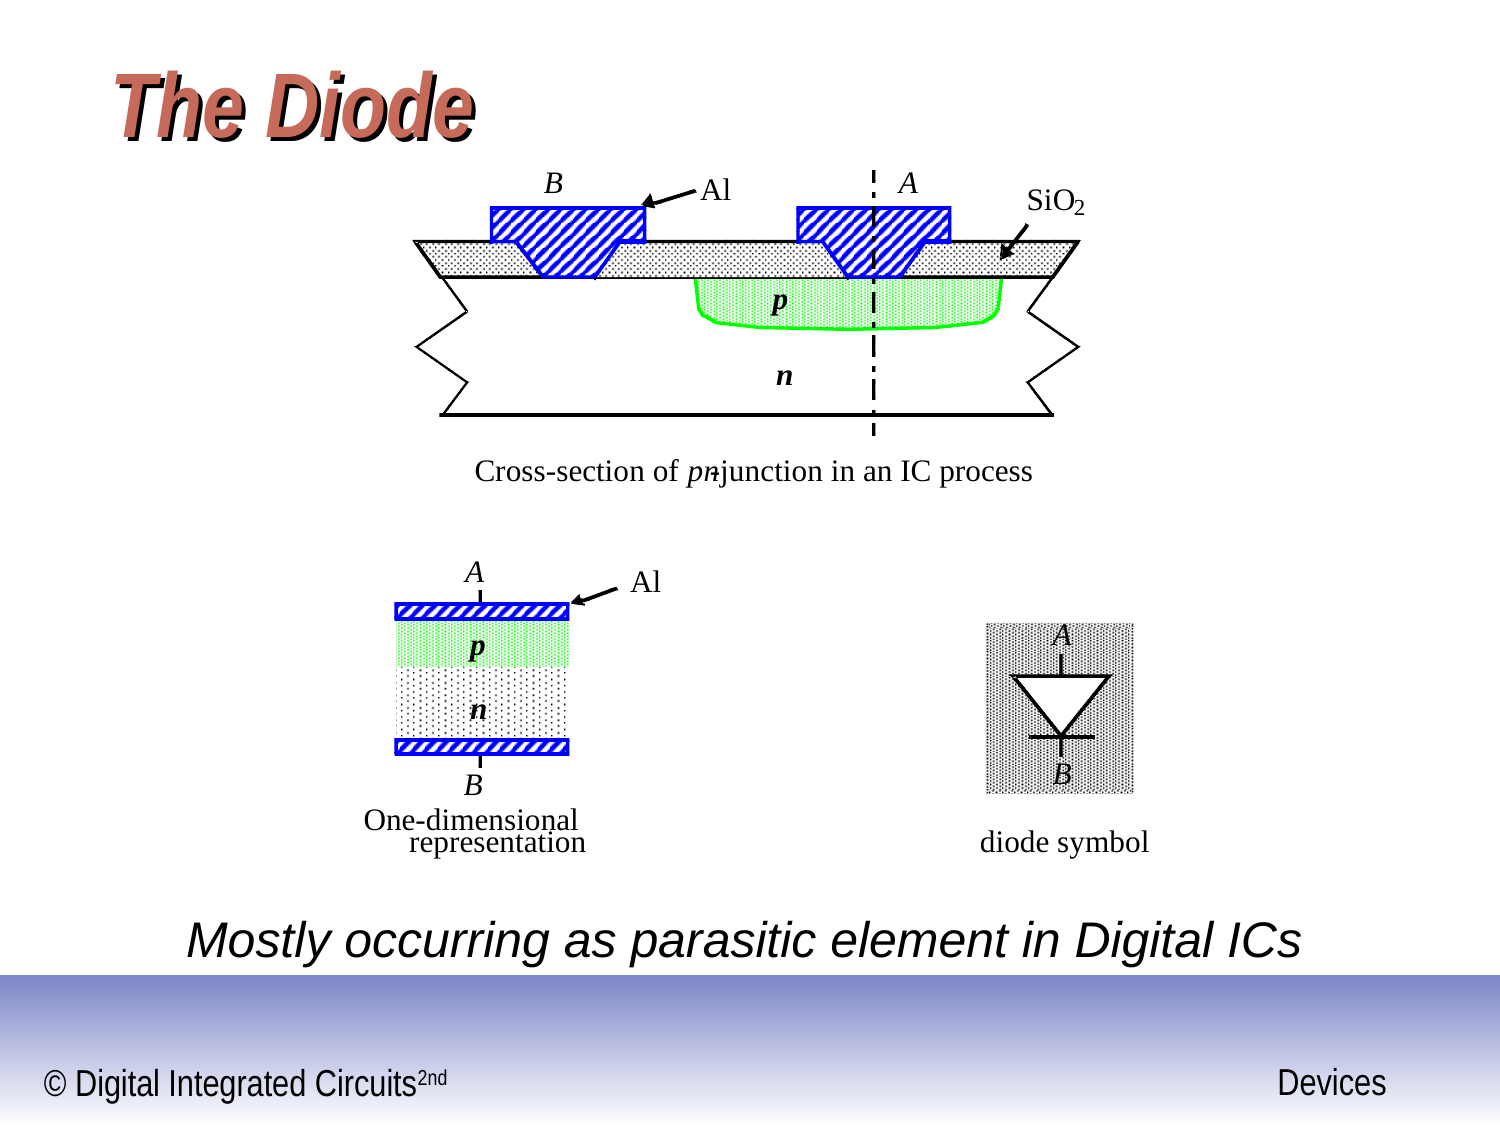

# The Diode
B
A
Al
SiO
2
p
n
Cross-section of
 pn
-junction in an IC process
A
Al
A
p
n
B
B
One-dimensional
representation
diode symbol
Mostly occurring as parasitic element in Digital ICs